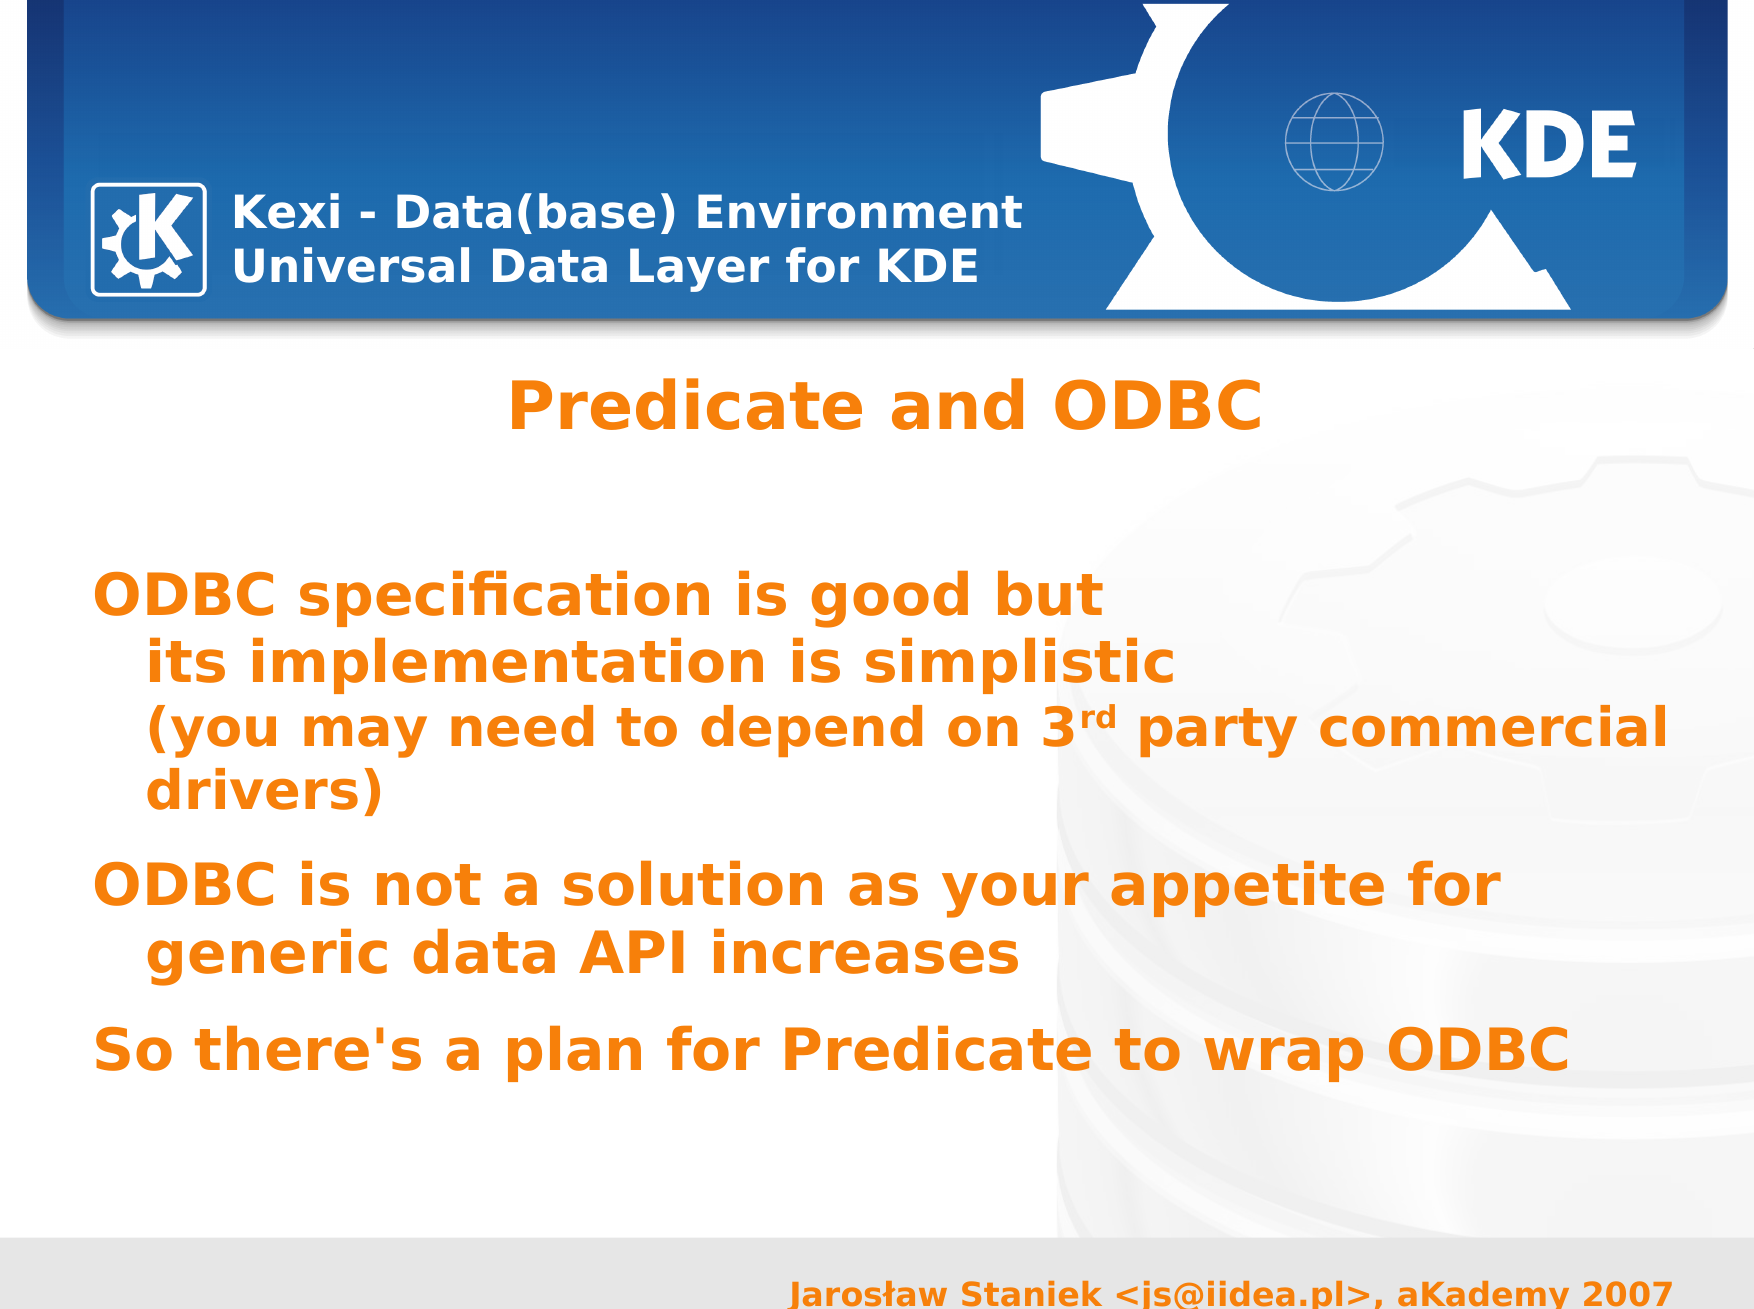

# Predicate and ODBC
ODBC specification is good but
its implementation is simplistic
(you may need to depend on 3rd party commercial drivers)
ODBC is not a solution as your appetite for generic data API increases
So there's a plan for Predicate to wrap ODBC